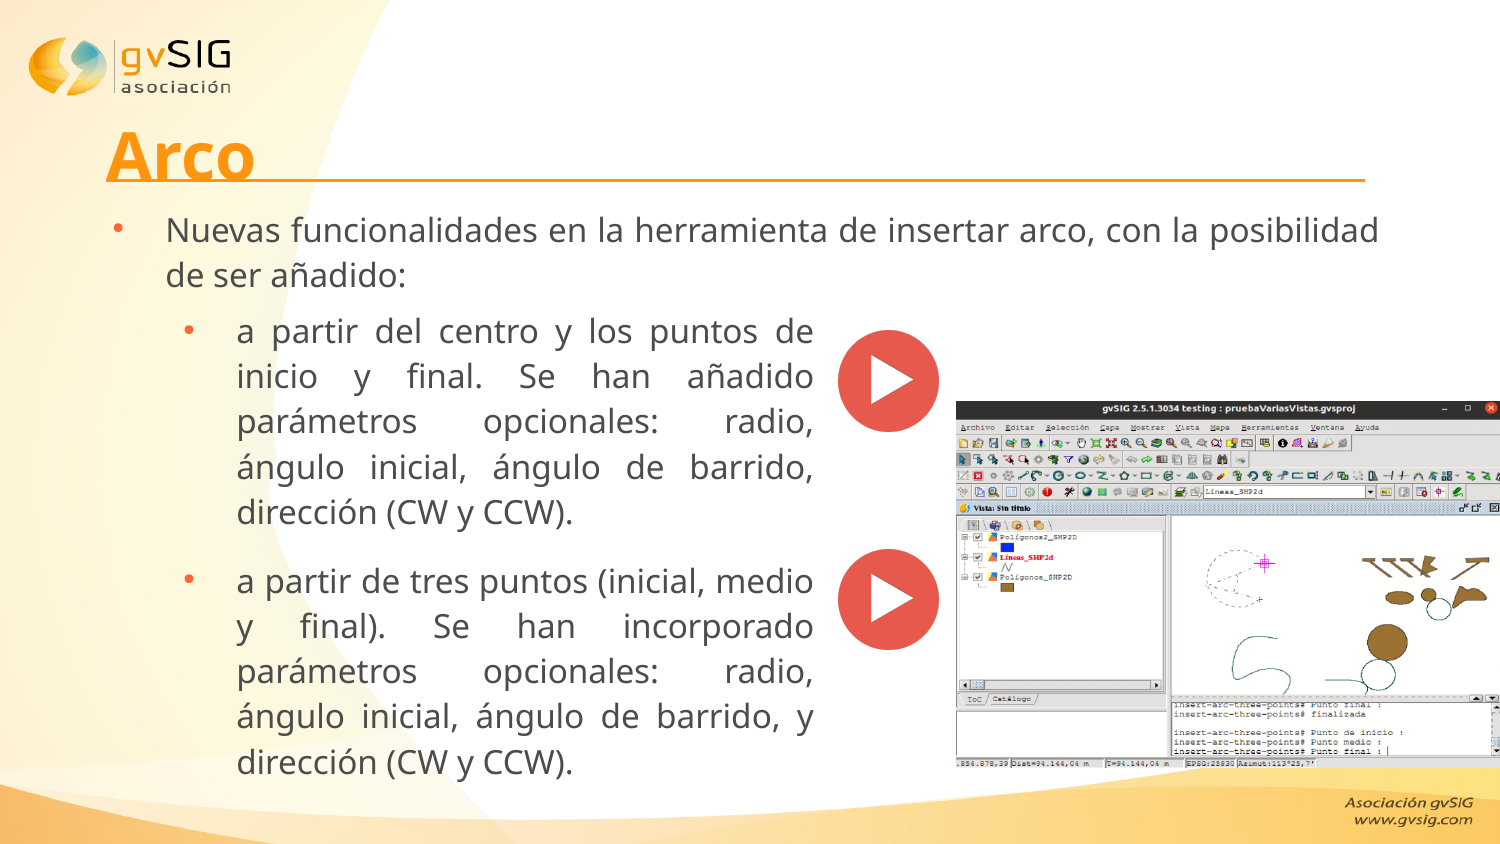

# Arco
Nuevas funcionalidades en la herramienta de insertar arco, con la posibilidad de ser añadido:
a partir del centro y los puntos de inicio y final. Se han añadido parámetros opcionales: radio, ángulo inicial, ángulo de barrido, dirección (CW y CCW).
a partir de tres puntos (inicial, medio y final). Se han incorporado parámetros opcionales: radio, ángulo inicial, ángulo de barrido, y dirección (CW y CCW).